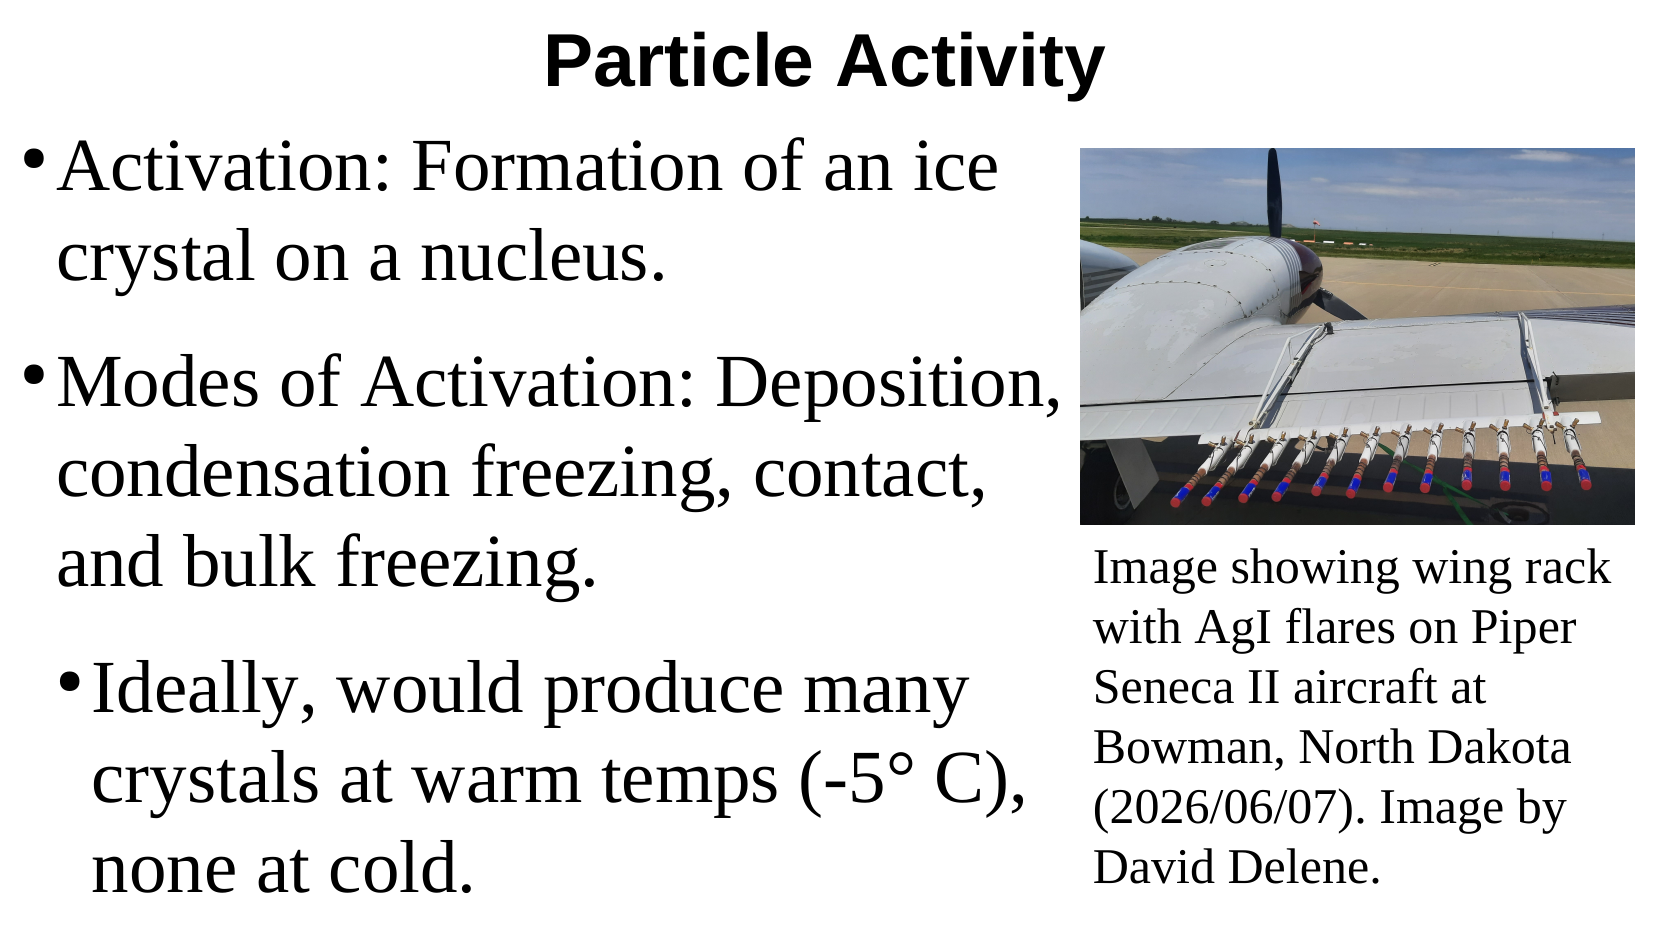

# Particle Activity
Activation: Formation of an ice crystal on a nucleus.
Modes of Activation: Deposition, condensation freezing, contact, and bulk freezing.
Ideally, would produce many crystals at warm temps (-5° C), none at cold.
Image showing wing rack with AgI flares on Piper Seneca II aircraft at Bowman, North Dakota (2026/06/07). Image by David Delene.